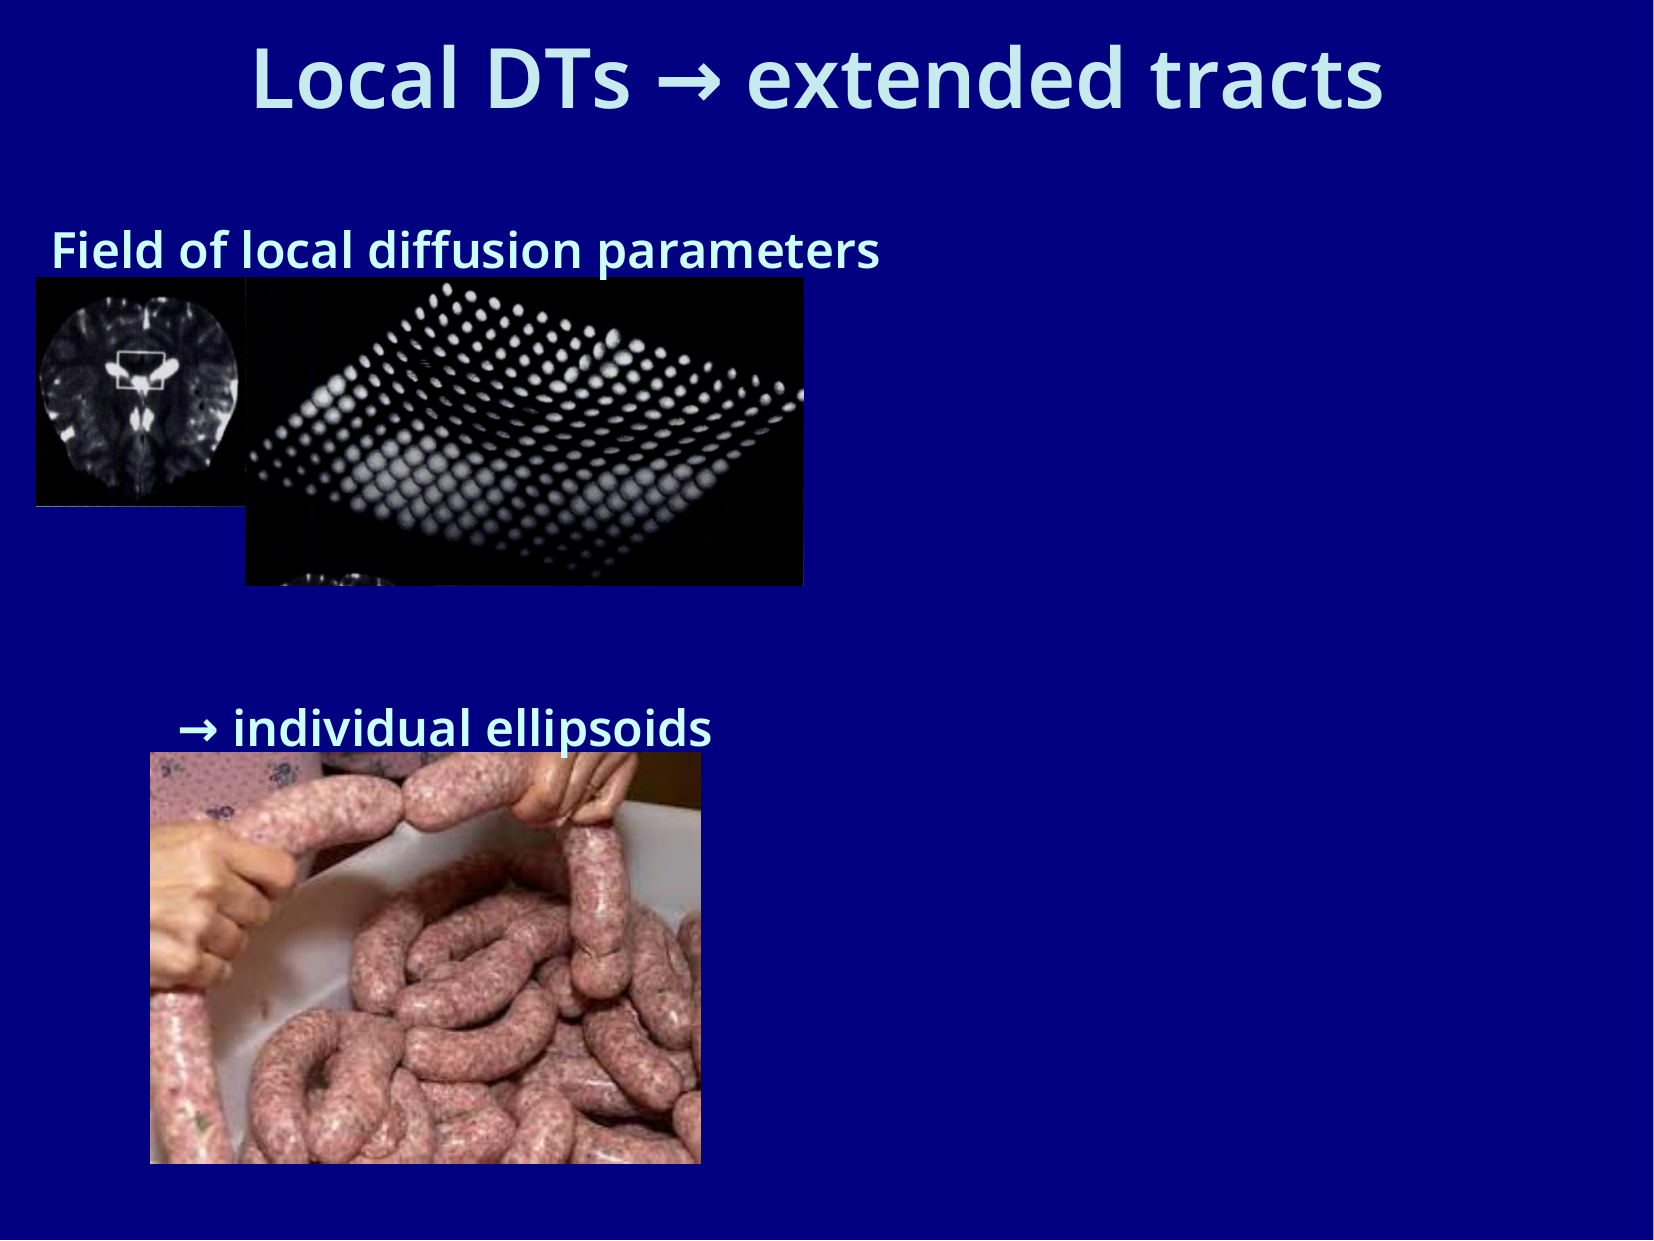

# Local DTs → extended tracts
Field of local diffusion parameters
→ individual ellipsoids